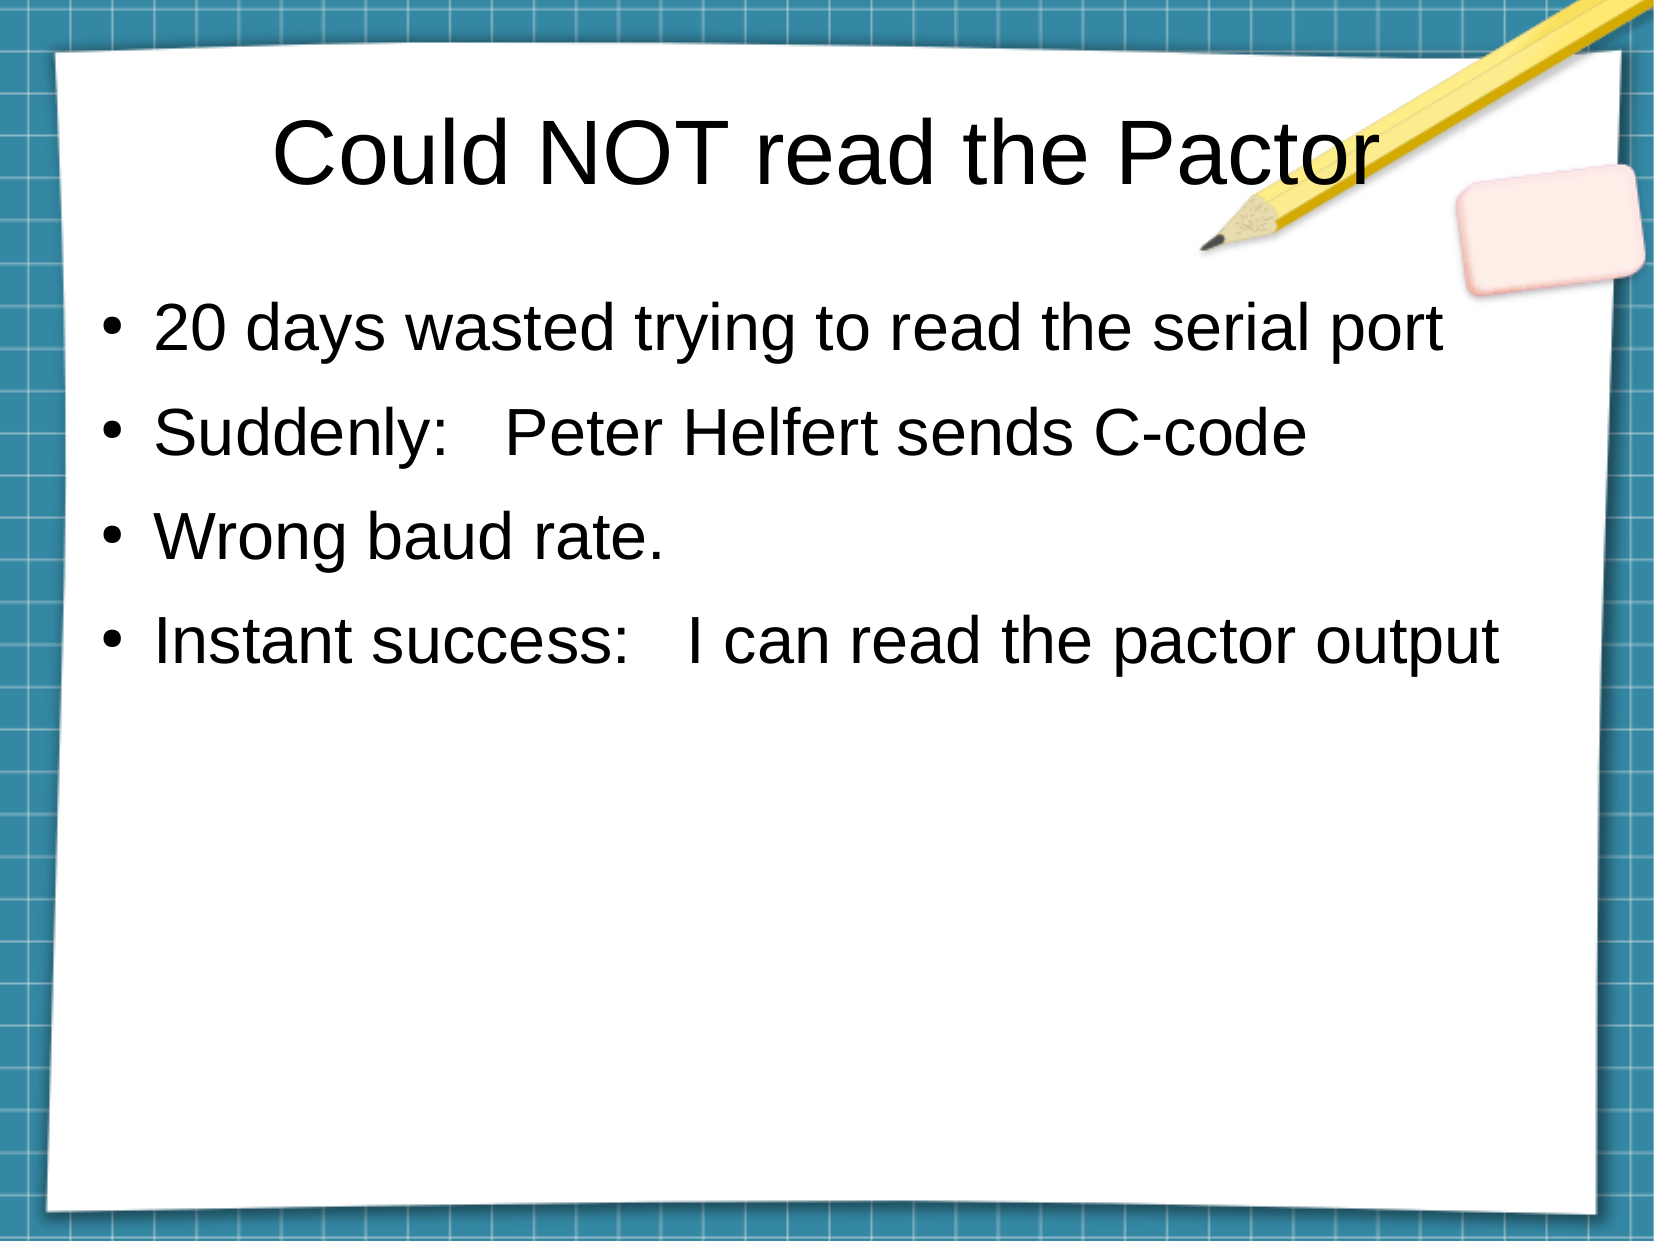

# Could NOT read the Pactor
20 days wasted trying to read the serial port
Suddenly: Peter Helfert sends C-code
Wrong baud rate.
Instant success: I can read the pactor output